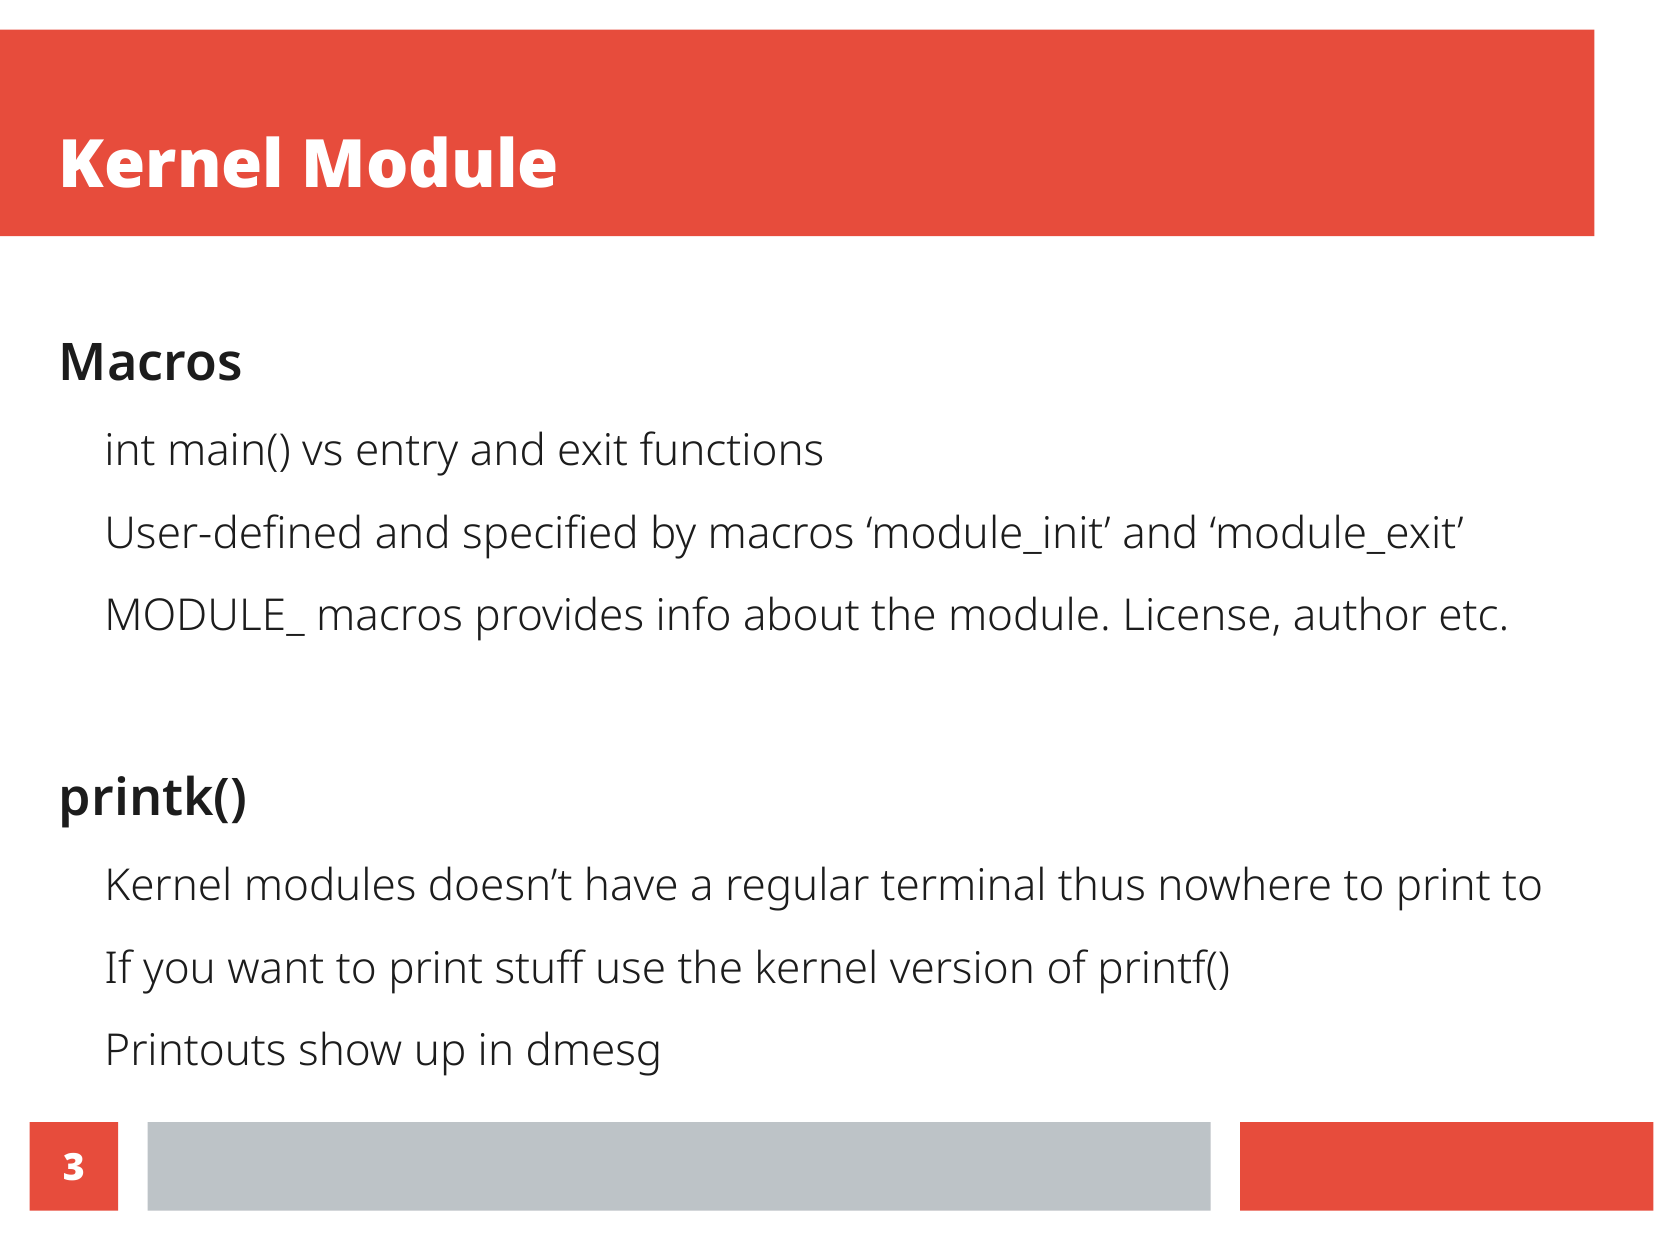

# Kernel Module
Macros
int main() vs entry and exit functions
User-defined and specified by macros ‘module_init’ and ‘module_exit’
MODULE_ macros provides info about the module. License, author etc.
printk()
Kernel modules doesn’t have a regular terminal thus nowhere to print to
If you want to print stuff use the kernel version of printf()
Printouts show up in dmesg
3